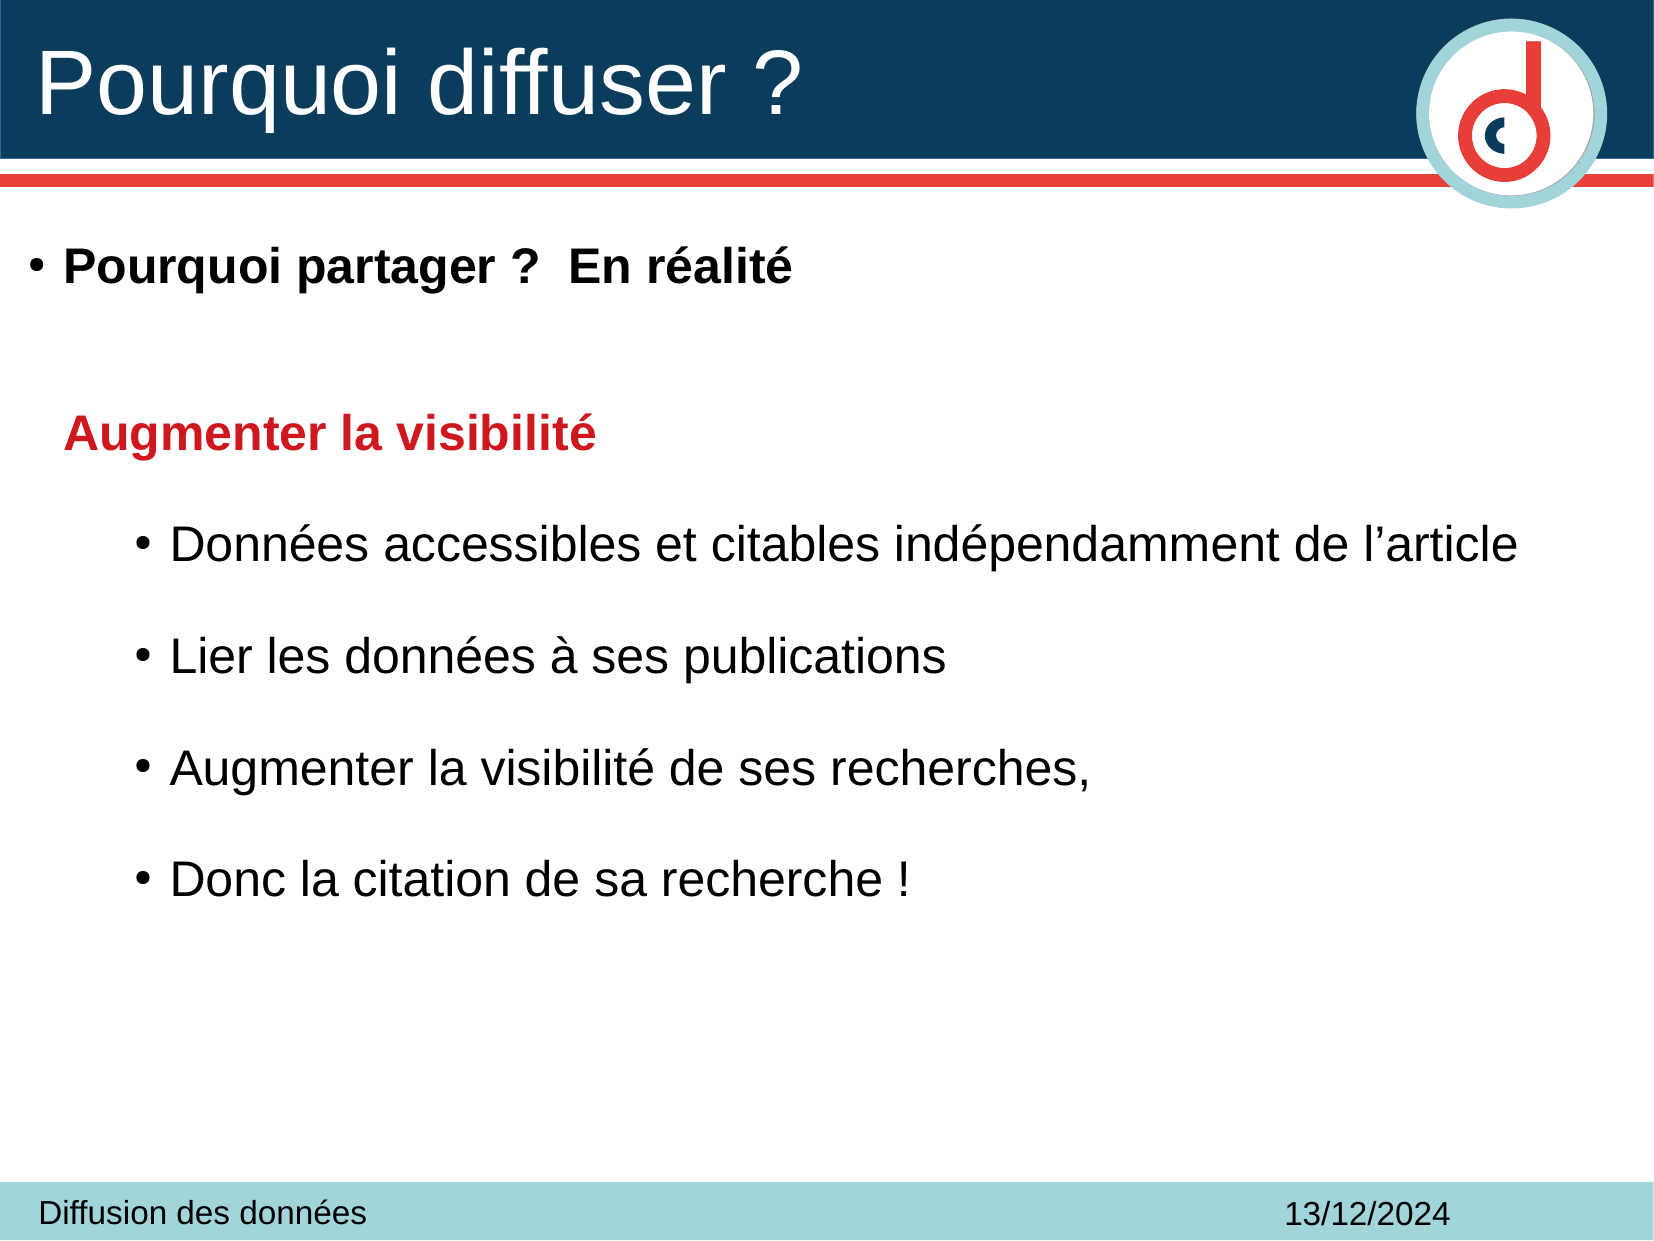

# Pourquoi diffuser ?
Pourquoi partager ? En réalité
Augmenter la visibilité
Données accessibles et citables indépendamment de l’article
Lier les données à ses publications
Augmenter la visibilité de ses recherches,
Donc la citation de sa recherche !
Diffusion des données
13/12/2024